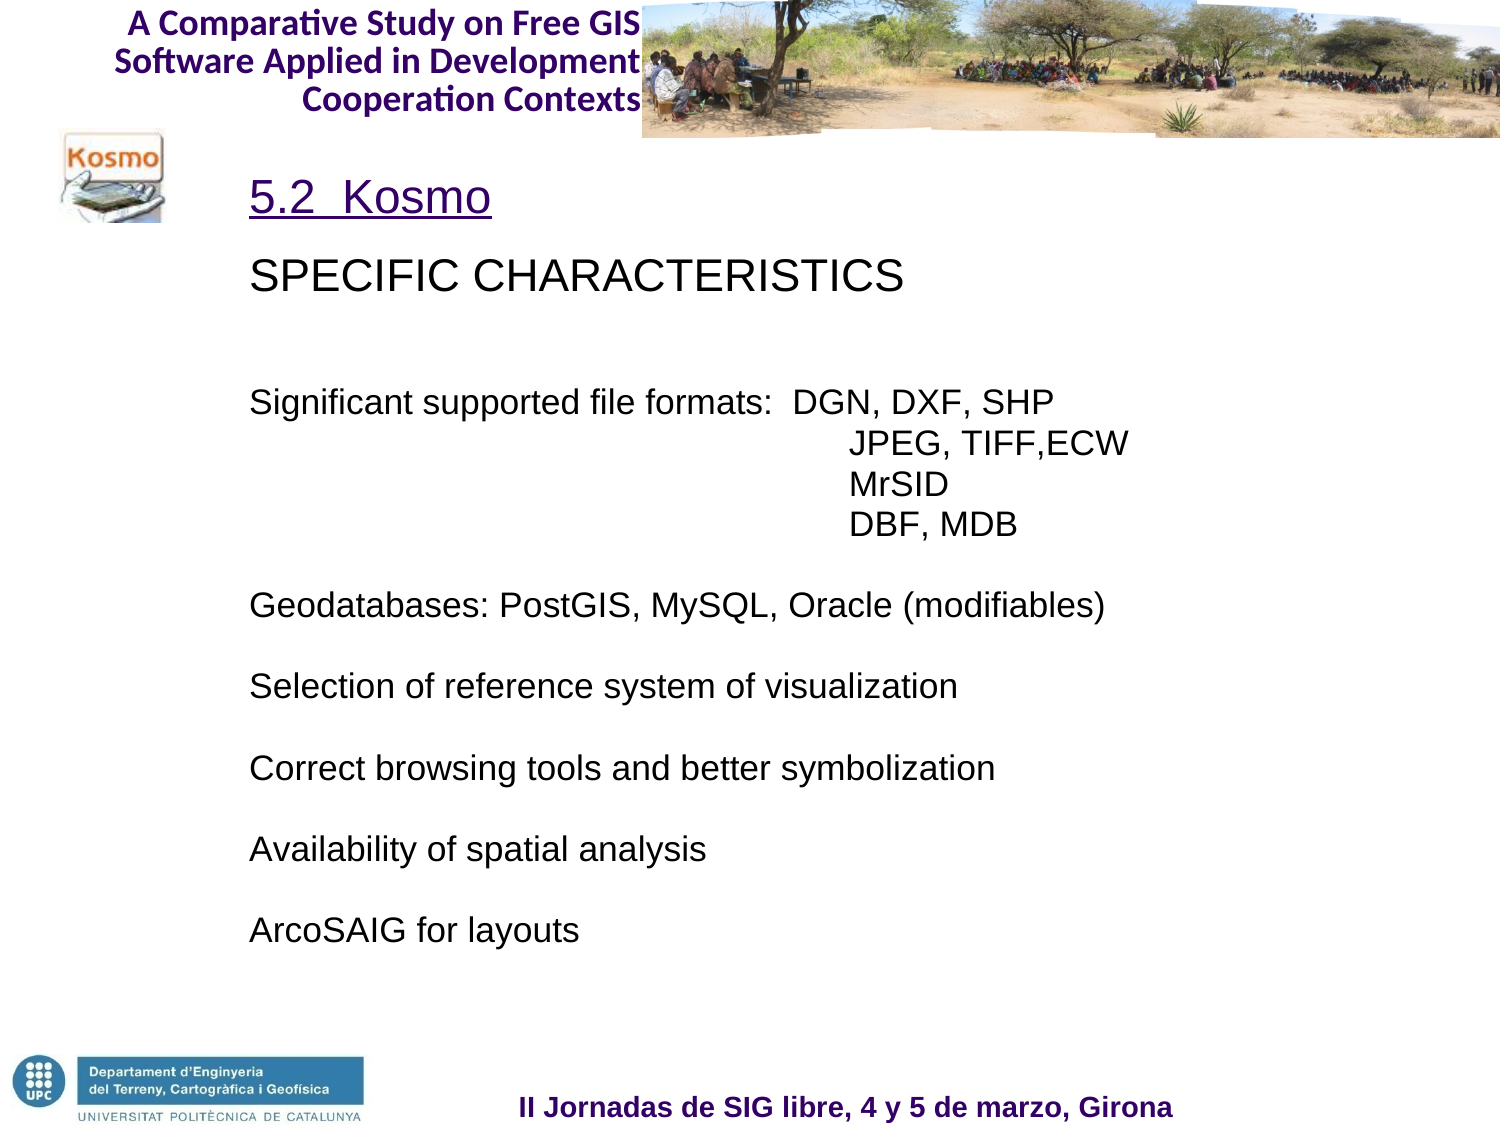

# 5.2 Kosmo
SPECIFIC CHARACTERISTICS
Significant supported file formats: DGN, DXF, SHP
				 	JPEG, TIFF,ECW
 	MrSID
				 	DBF, MDB
Geodatabases: PostGIS, MySQL, Oracle (modifiables)
Selection of reference system of visualization
Correct browsing tools and better symbolization
Availability of spatial analysis
ArcoSAIG for layouts
II Jornadas de SIG libre, 4 y 5 de marzo, Girona